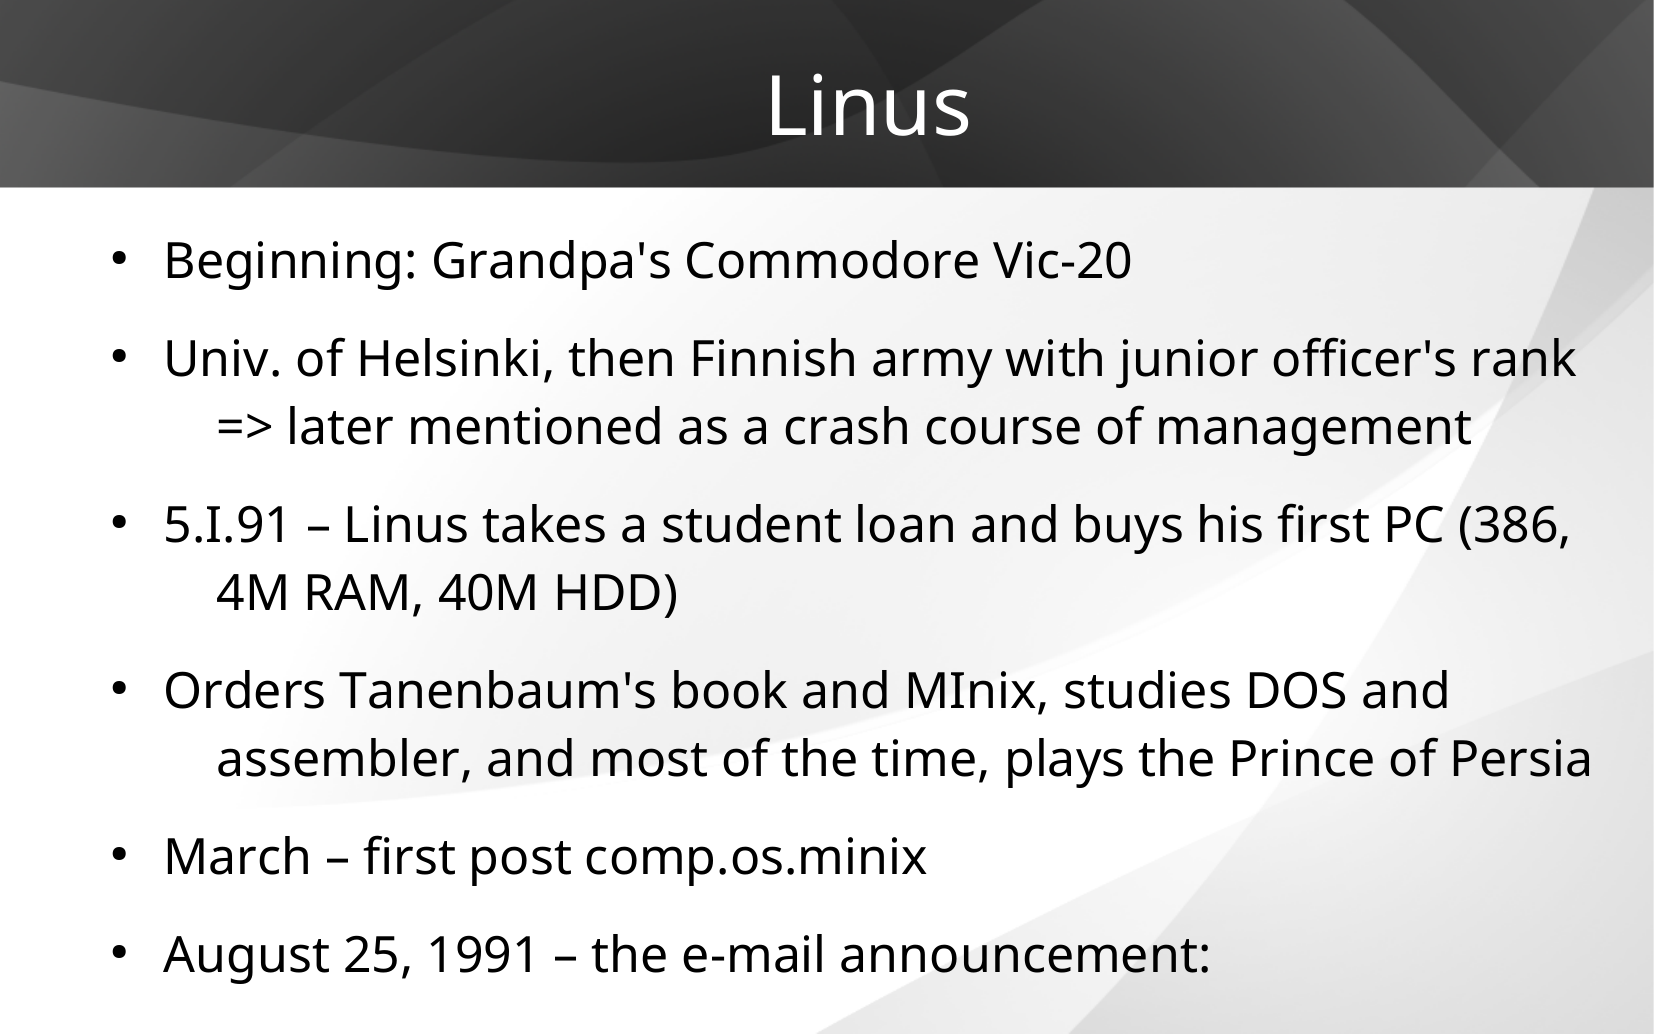

# Linus
Beginning: Grandpa's Commodore Vic-20
Univ. of Helsinki, then Finnish army with junior officer's rank => later mentioned as a crash course of management
5.I.91 – Linus takes a student loan and buys his first PC (386, 4M RAM, 40M HDD)
Orders Tanenbaum's book and MInix, studies DOS and assembler, and most of the time, plays the Prince of Persia
March – first post comp.os.minix
August 25, 1991 – the e-mail announcement: